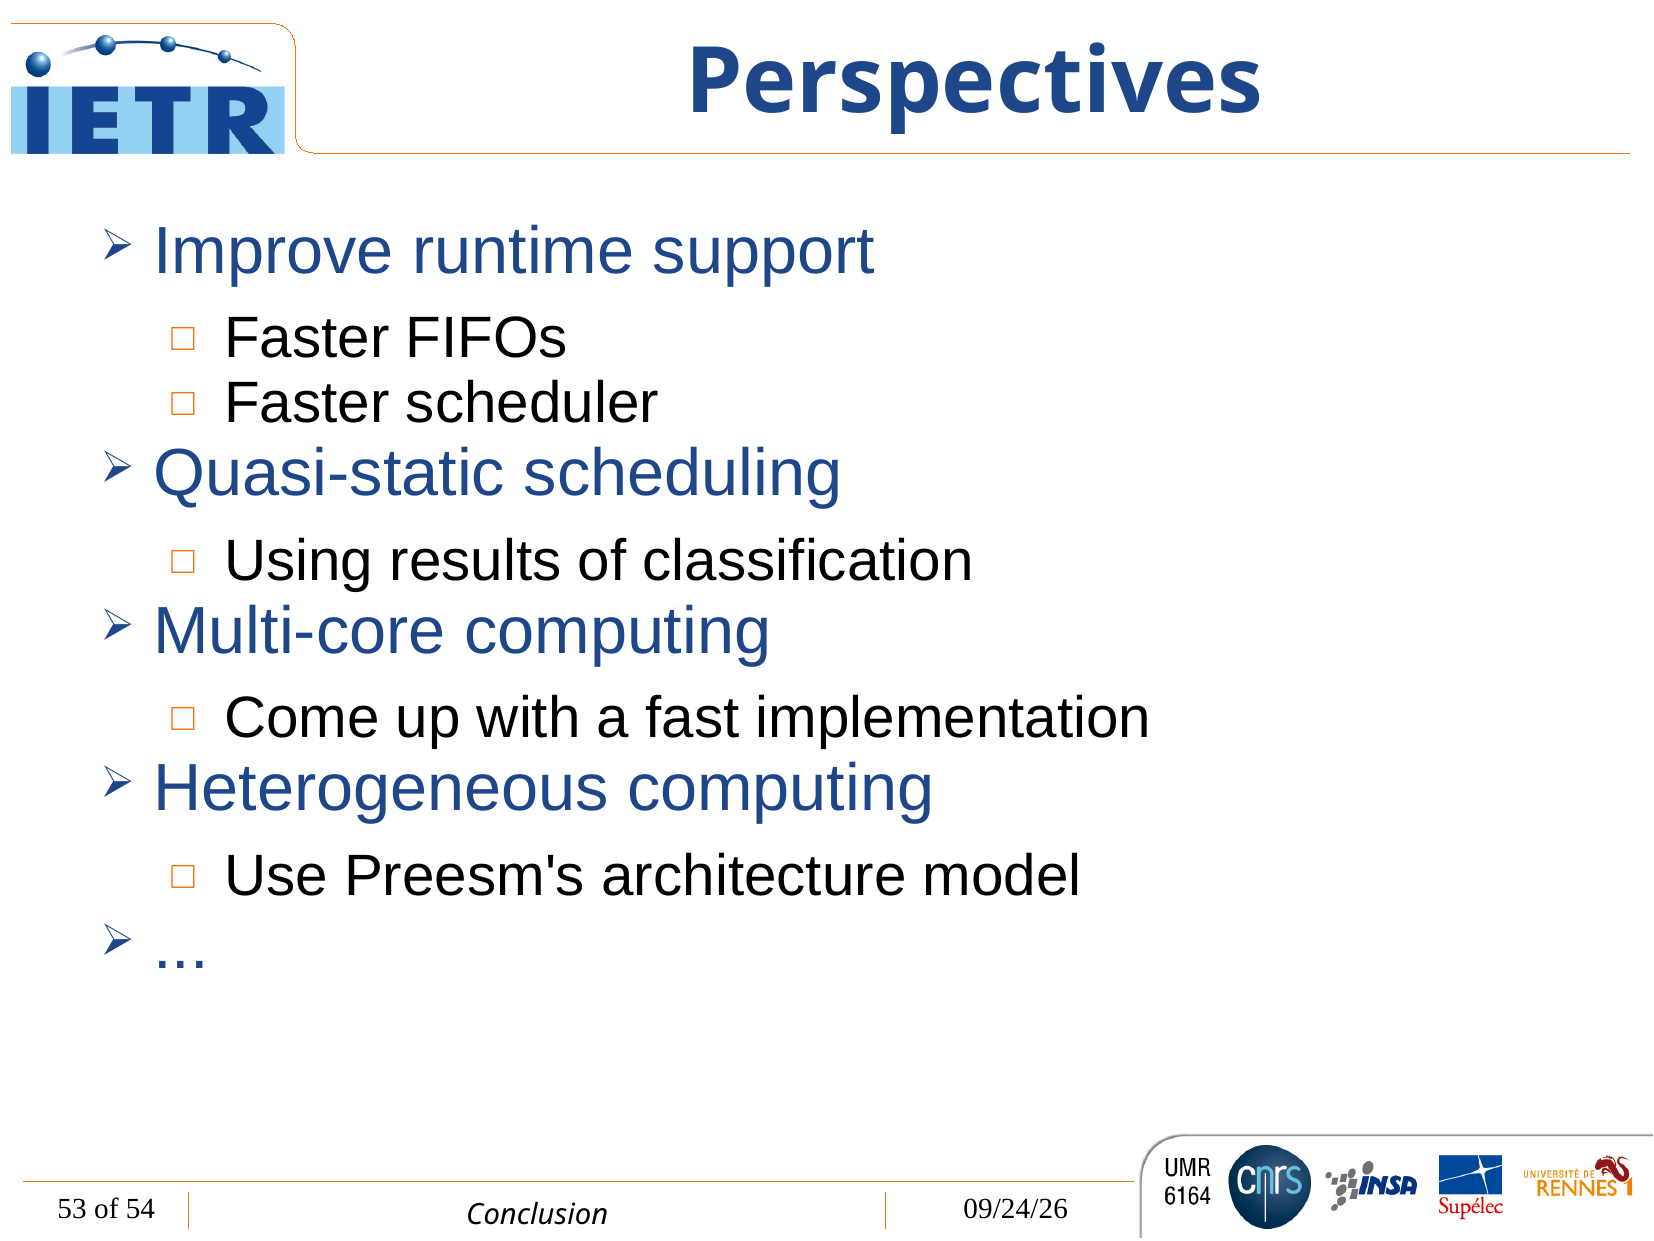

# Perspectives
Improve runtime support
Faster FIFOs
Faster scheduler
Quasi-static scheduling
Using results of classification
Multi-core computing
Come up with a fast implementation
Heterogeneous computing
Use Preesm's architecture model
...
53
Conclusion